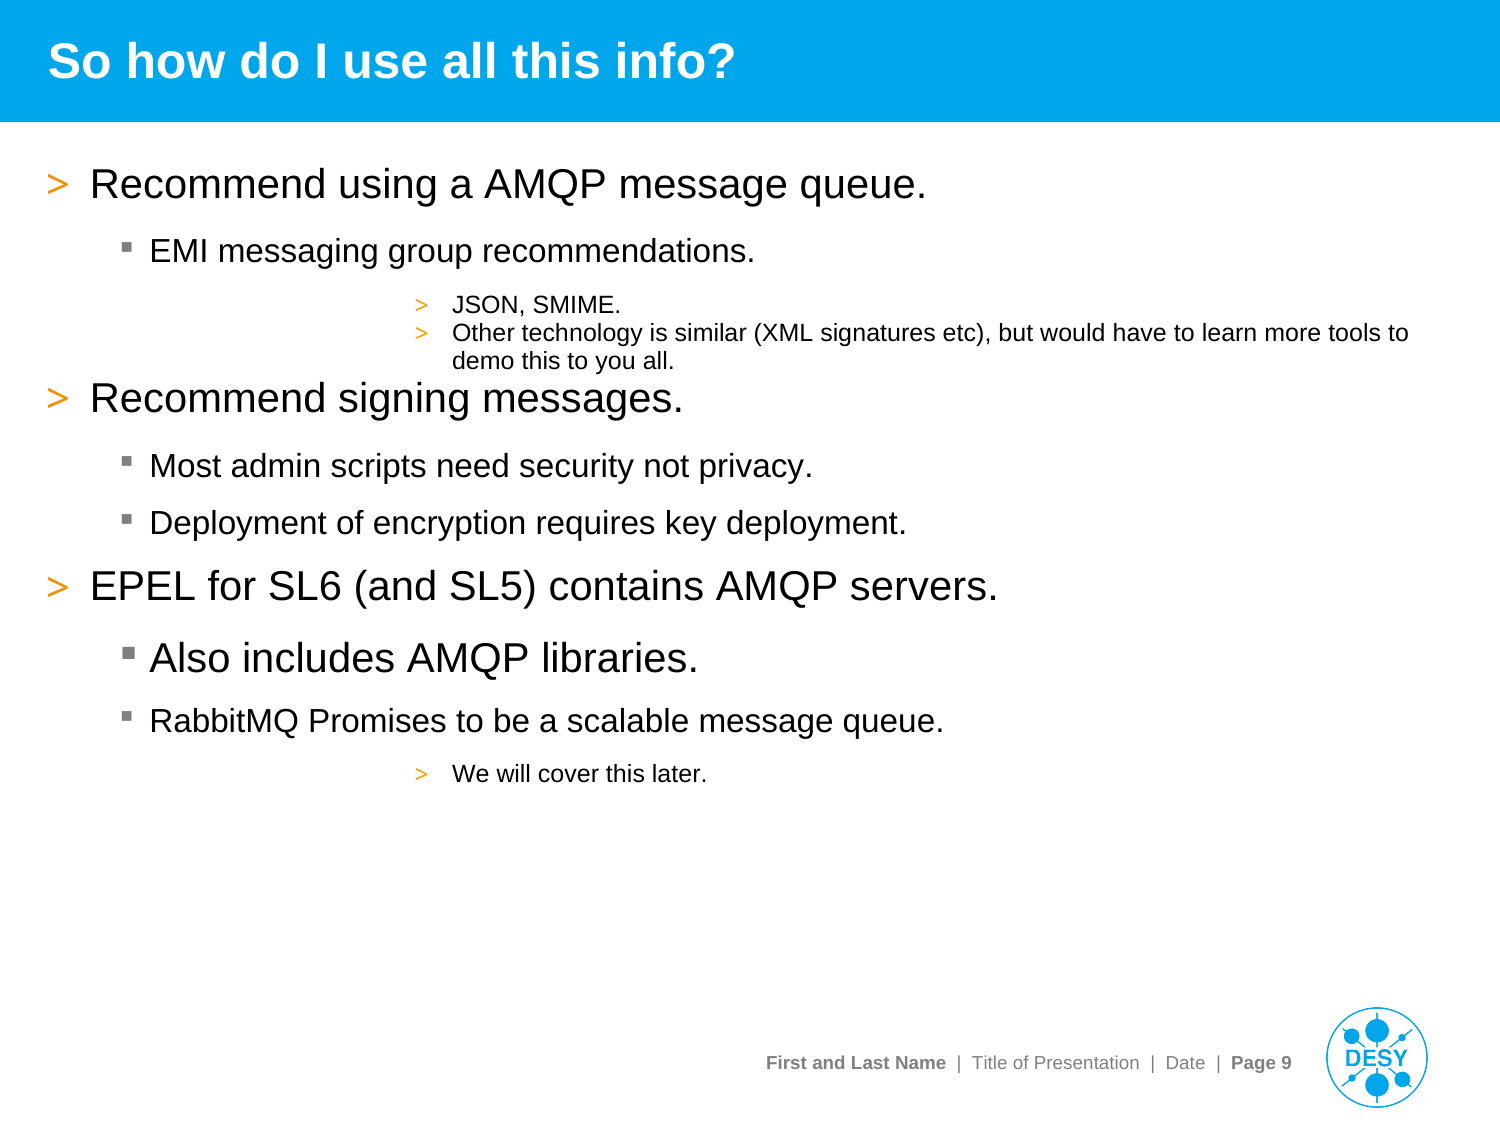

# So how do I use all this info?
Recommend using a AMQP message queue.
EMI messaging group recommendations.
JSON, SMIME.
Other technology is similar (XML signatures etc), but would have to learn more tools to demo this to you all.
Recommend signing messages.
Most admin scripts need security not privacy.
Deployment of encryption requires key deployment.
EPEL for SL6 (and SL5) contains AMQP servers.
Also includes AMQP libraries.
RabbitMQ Promises to be a scalable message queue.
We will cover this later.